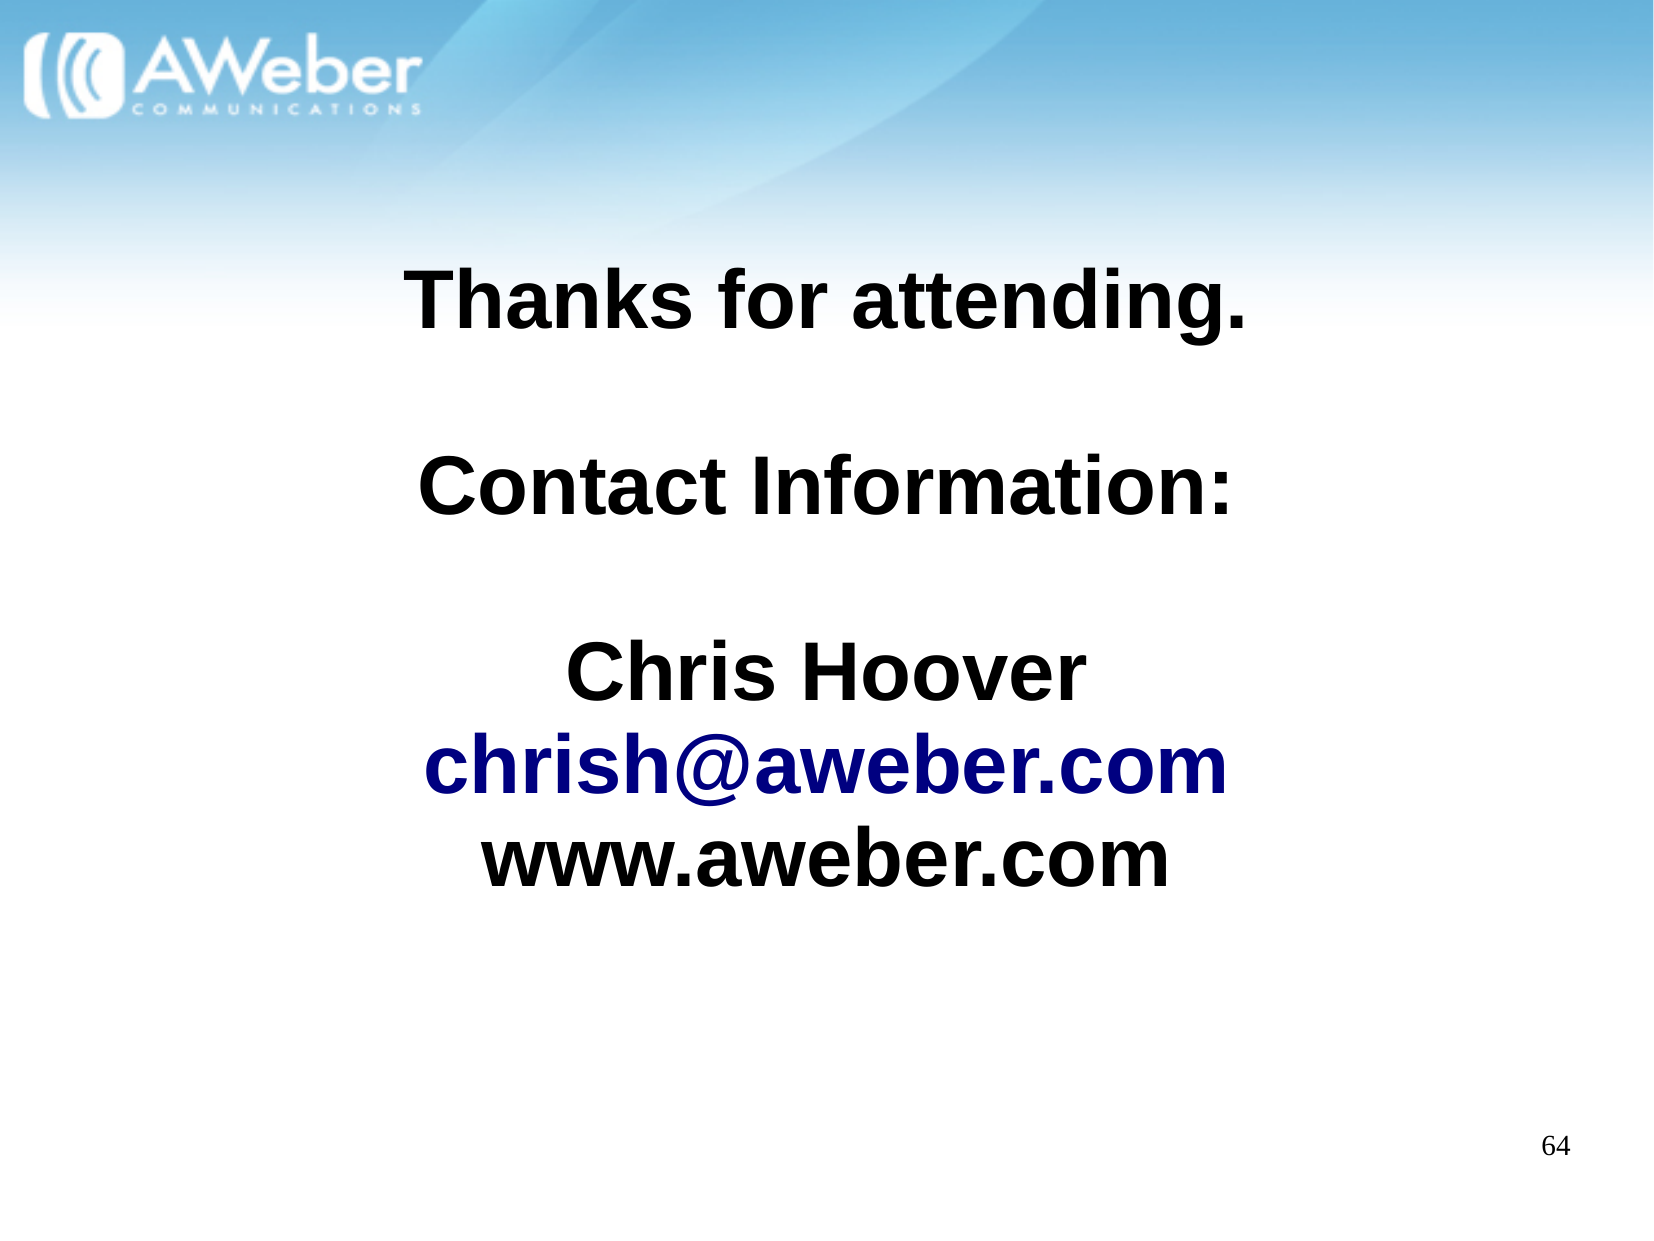

Thanks for attending.
Contact Information:
Chris Hoover
chrish@aweber.com
www.aweber.com
#
64